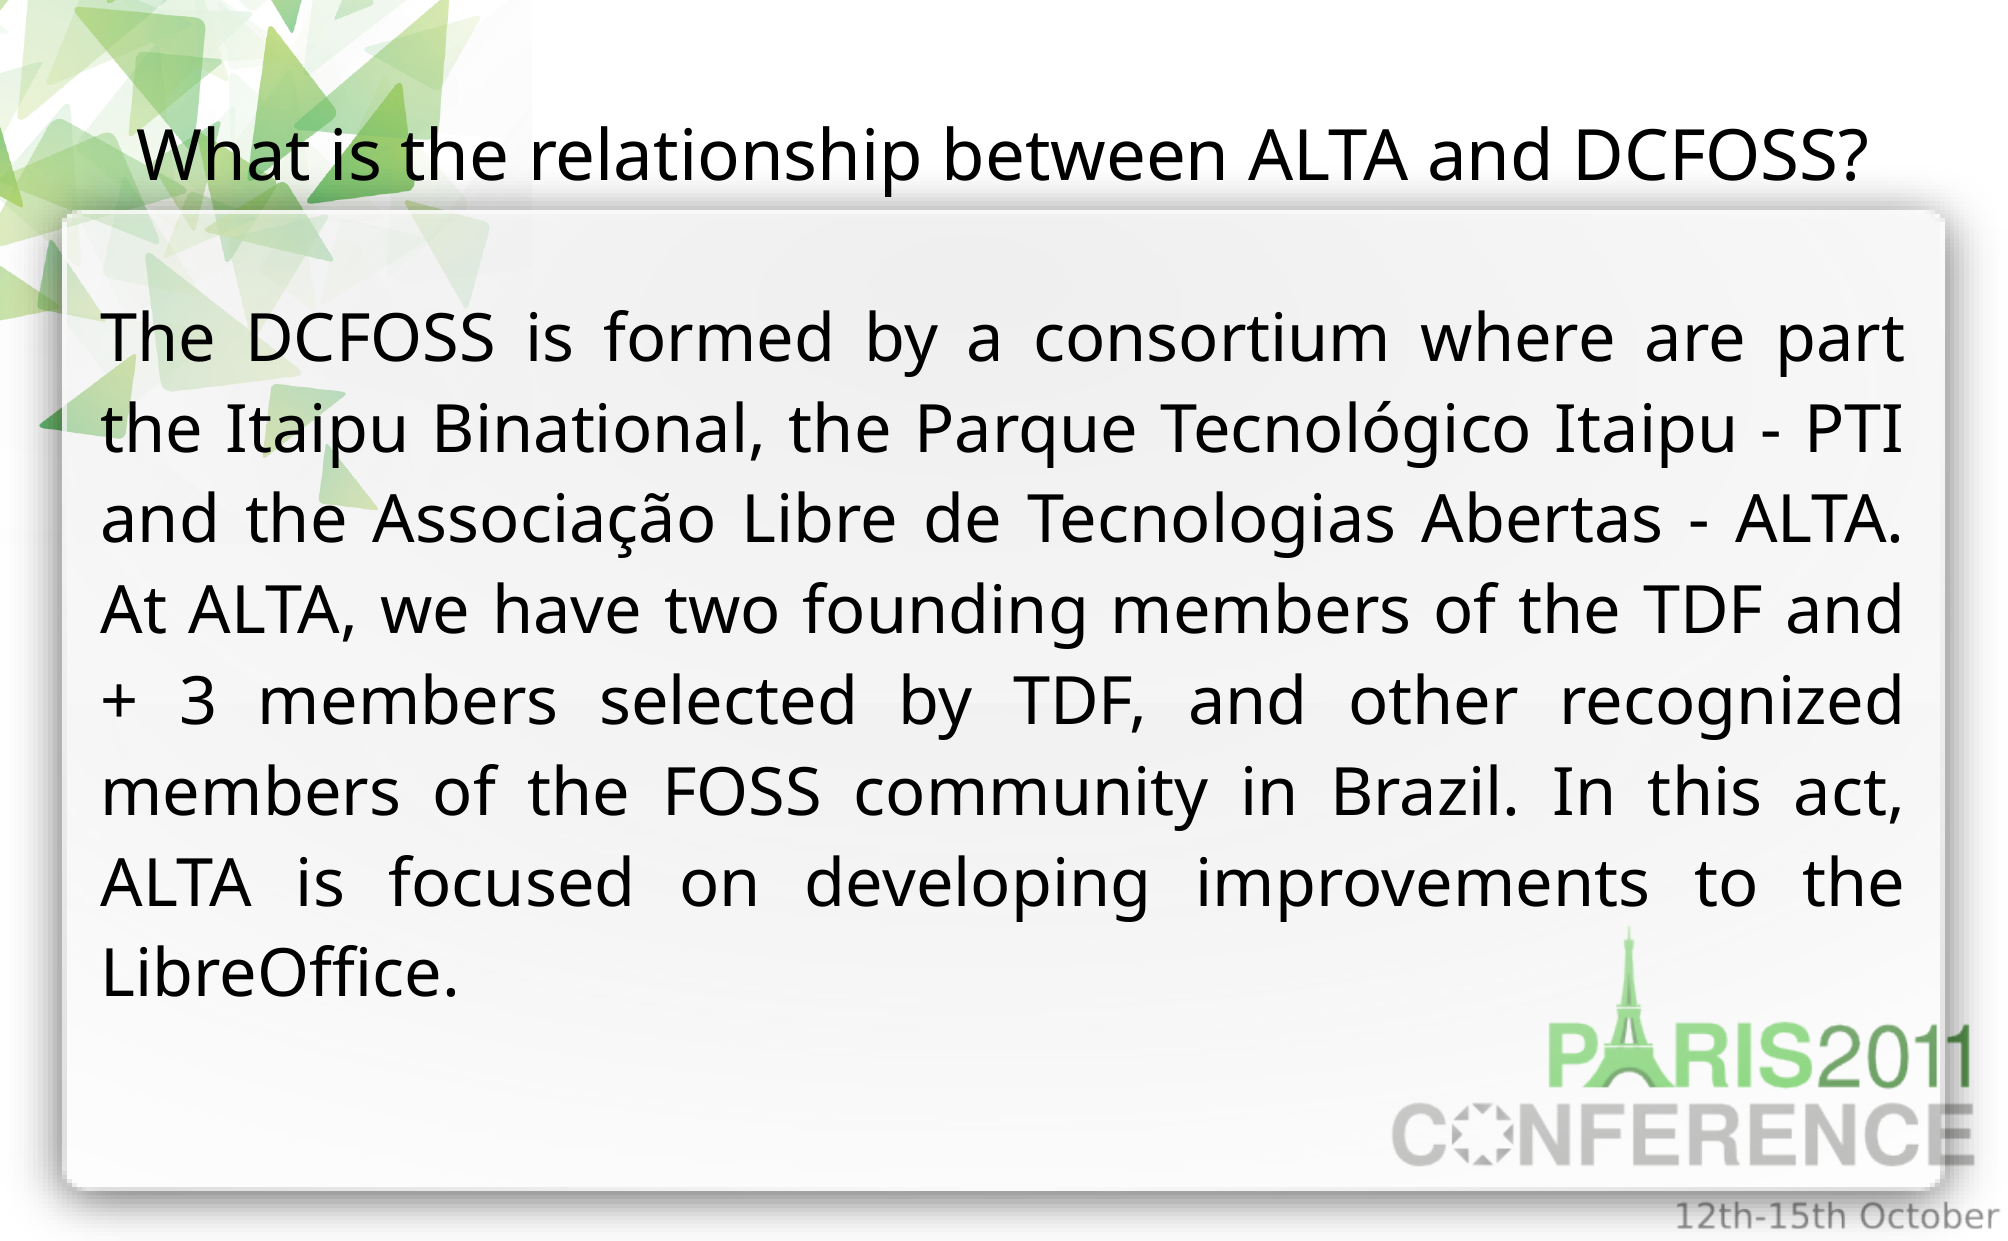

# What is the relationship between ALTA and DCFOSS?
The DCFOSS is formed by a consortium where are part the Itaipu Binational, the Parque Tecnológico Itaipu - PTI and the Associação Libre de Tecnologias Abertas - ALTA. At ALTA, we have two founding members of the TDF and + 3 members selected by TDF, and other recognized members of the FOSS community in Brazil. In this act, ALTA is focused on developing improvements to the LibreOffice.